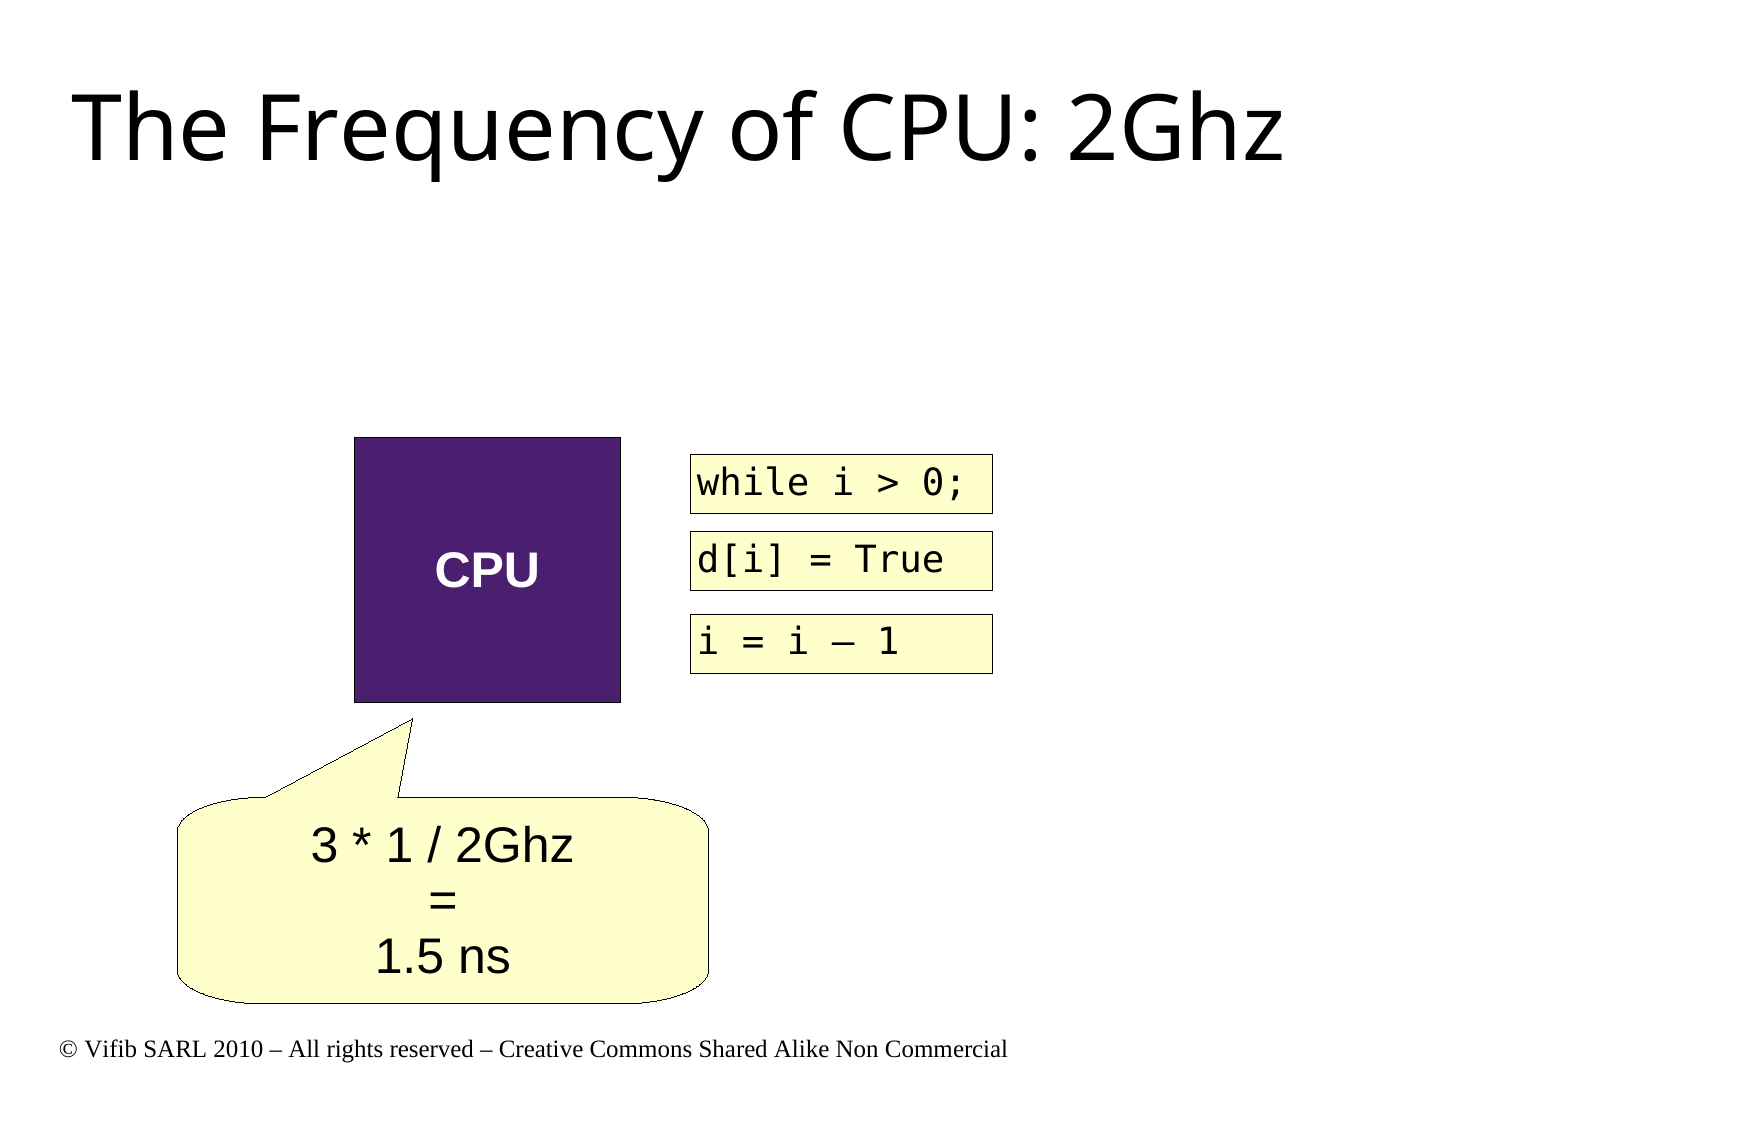

# The Frequency of CPU: 2Ghz
CPU
while i > 0;
d[i] = True
i = i – 1
3 * 1 / 2Ghz
=
1.5 ns